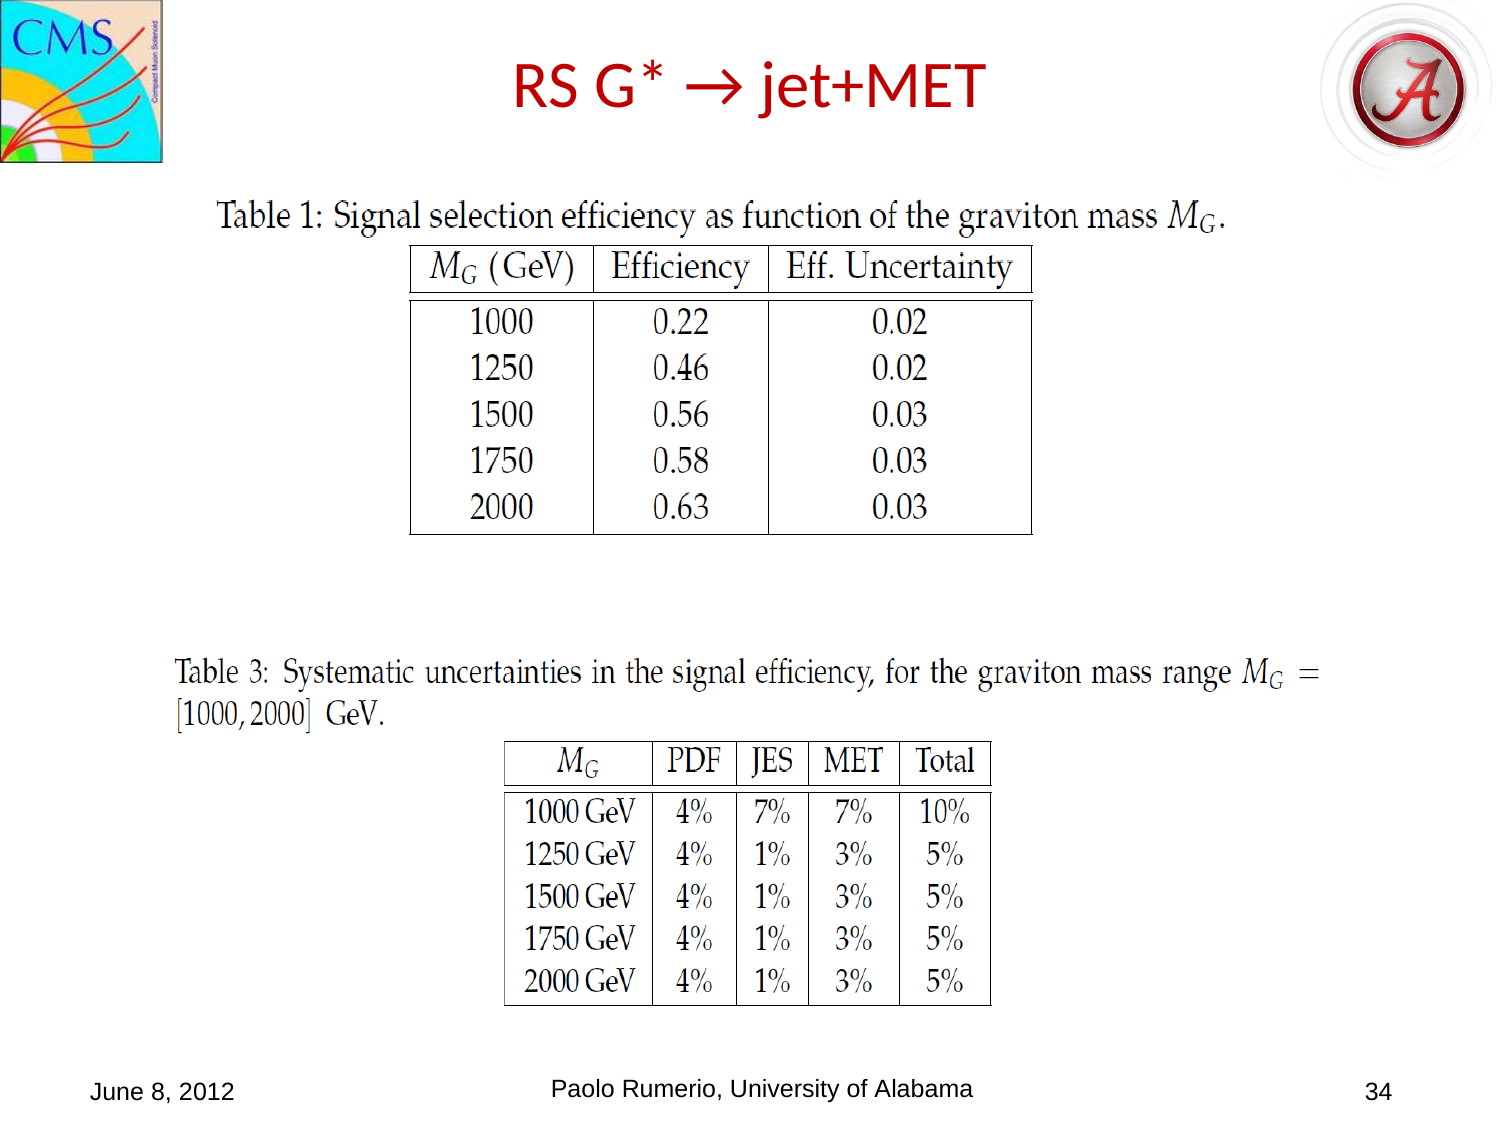

RS G* → jet+MET
Paolo Rumerio, Univ. of Alabama
June 8, 2012
34